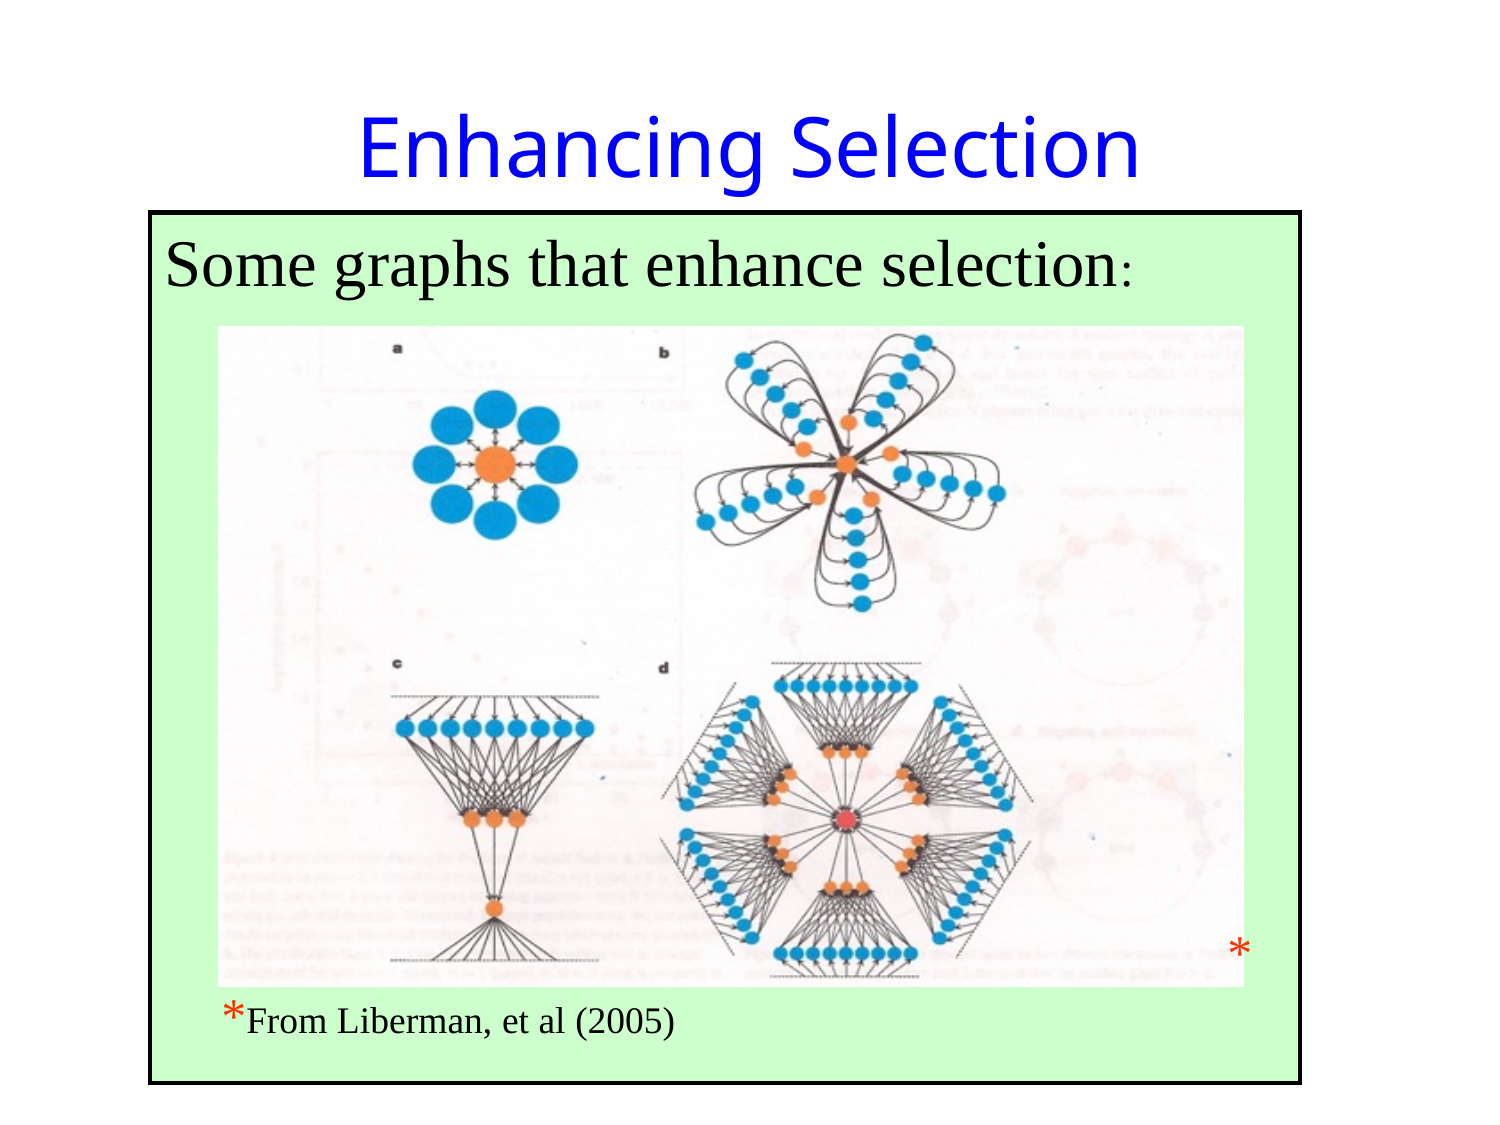

# Enhancing Selection
Some graphs that enhance selection:
*
*From Liberman, et al (2005)